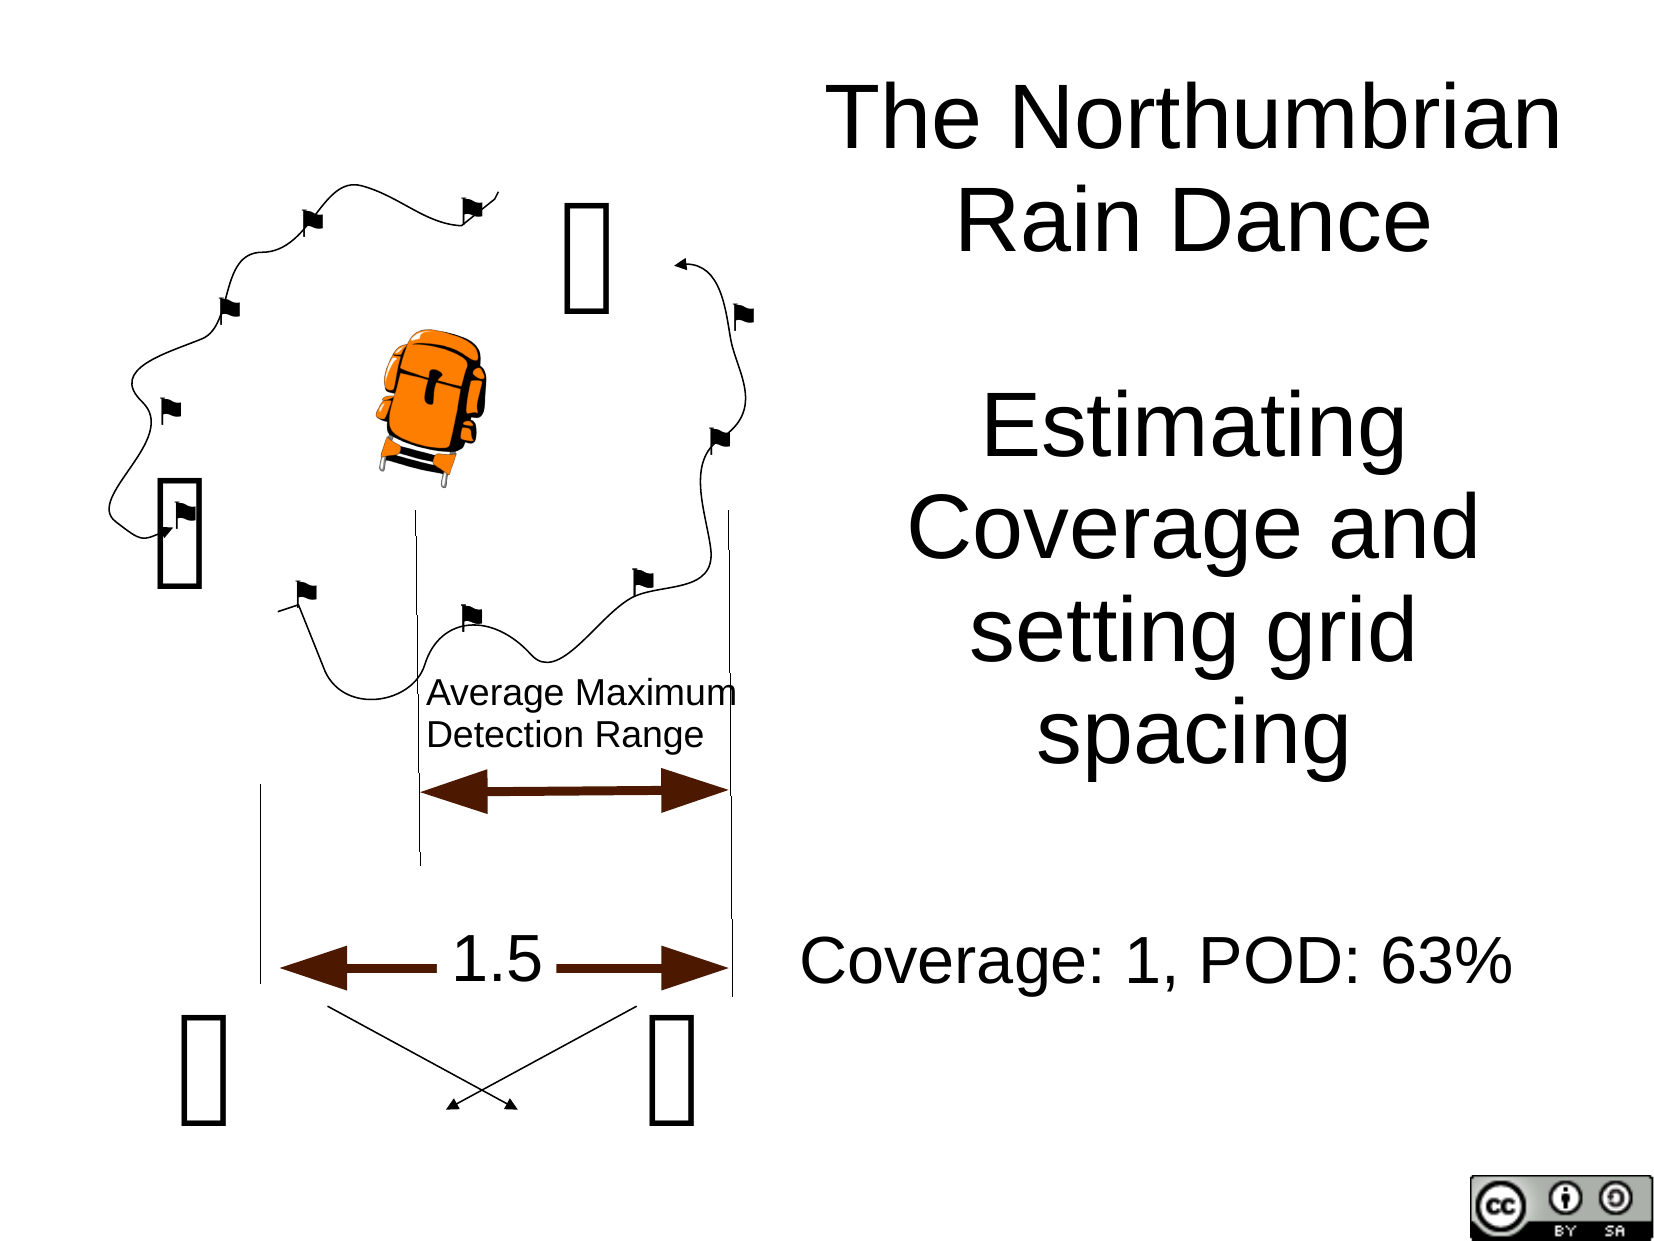

# The Northumbrian Rain Dance Estimating Coverage and setting grid spacing

⚑
⚑
⚑
⚑
⚑
⚑

⚑
⚑
⚑
⚑
⚑
⚑
Average Maximum
Detection Range
1.5
Coverage: 1, POD: 63%

